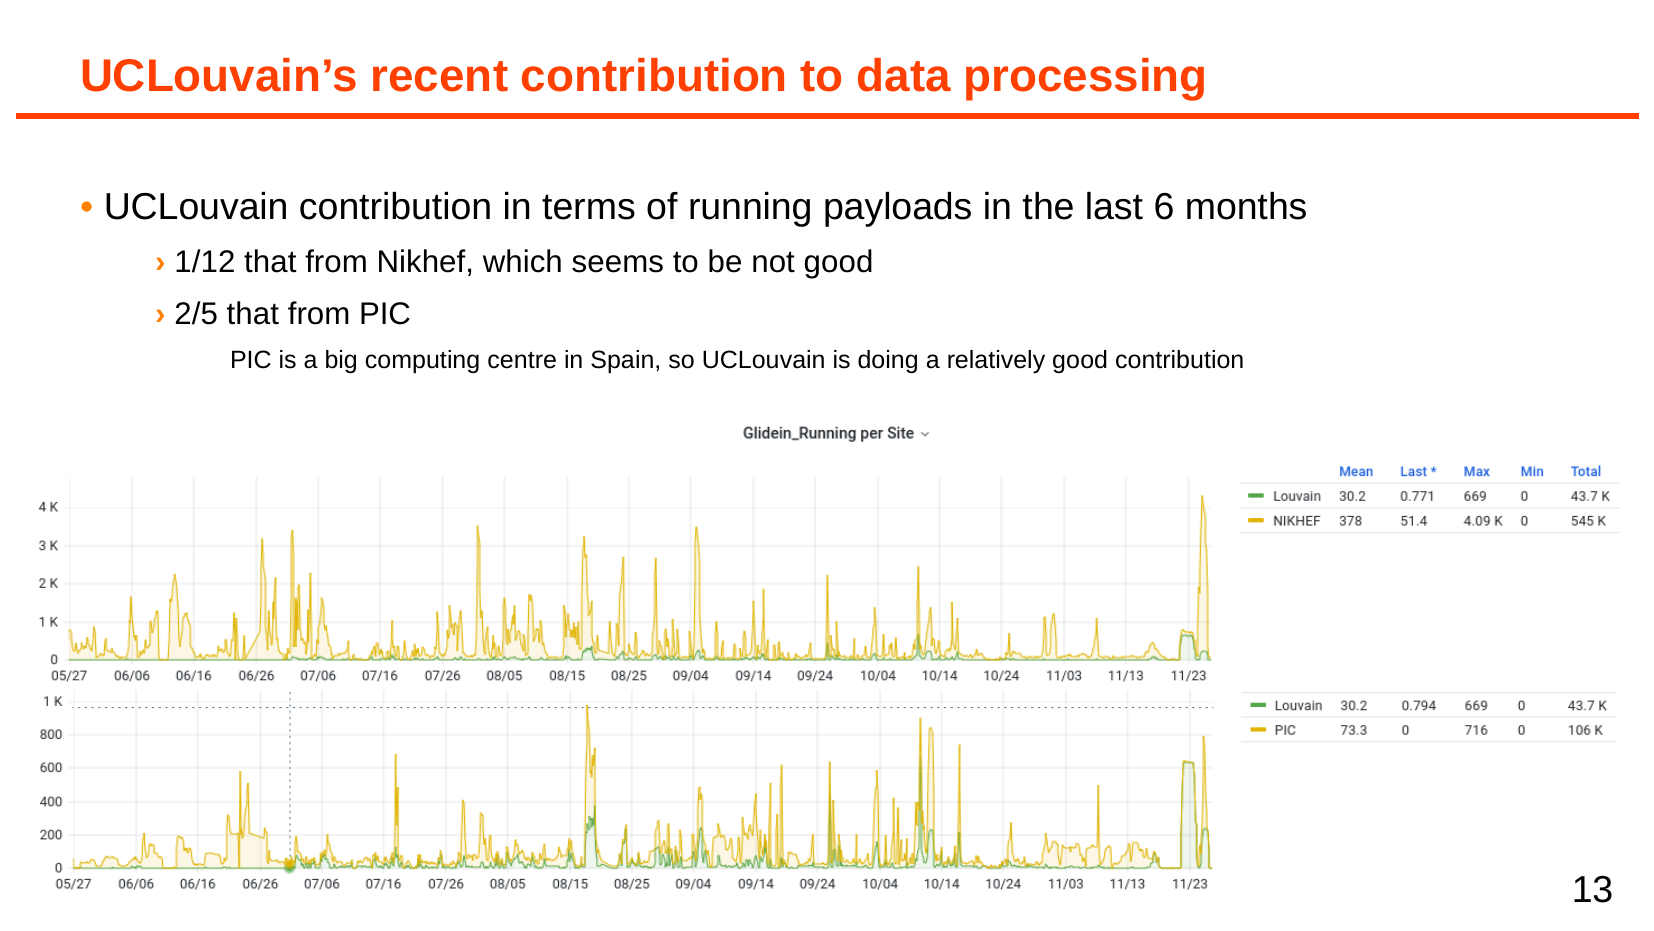

UCLouvain’s recent contribution to data processing
• UCLouvain contribution in terms of running payloads in the last 6 months
	› 1/12 that from Nikhef, which seems to be not good
	› 2/5 that from PIC
		PIC is a big computing centre in Spain, so UCLouvain is doing a relatively good contribution
13